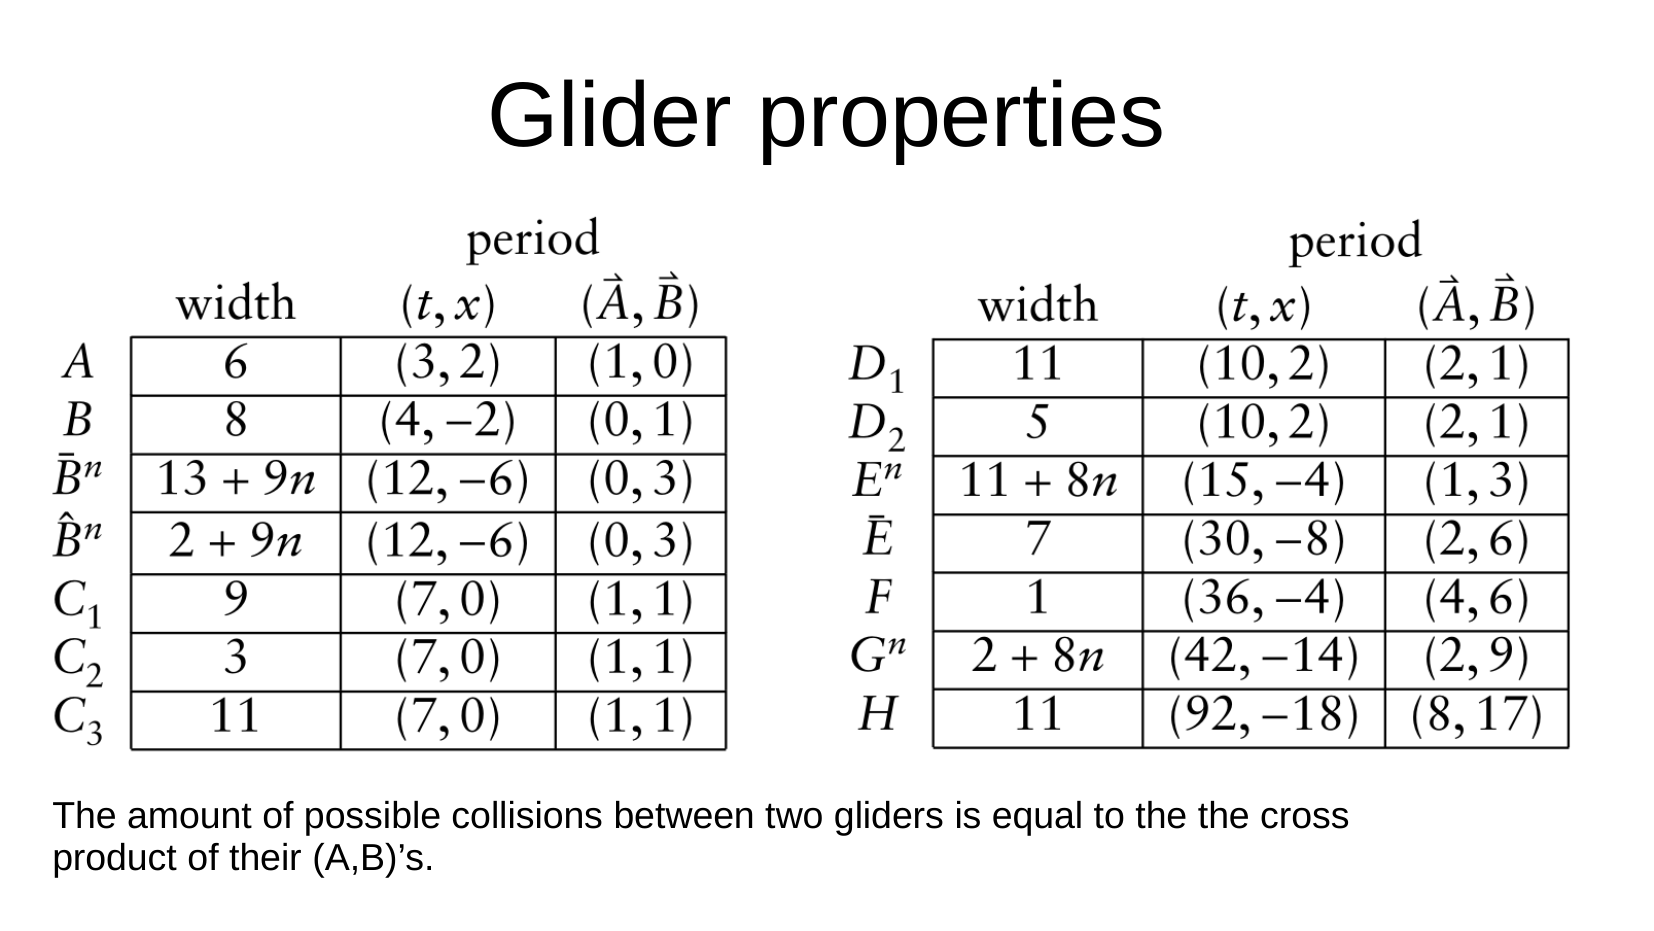

# Glider properties
The amount of possible collisions between two gliders is equal to the the cross product of their (A,B)’s.